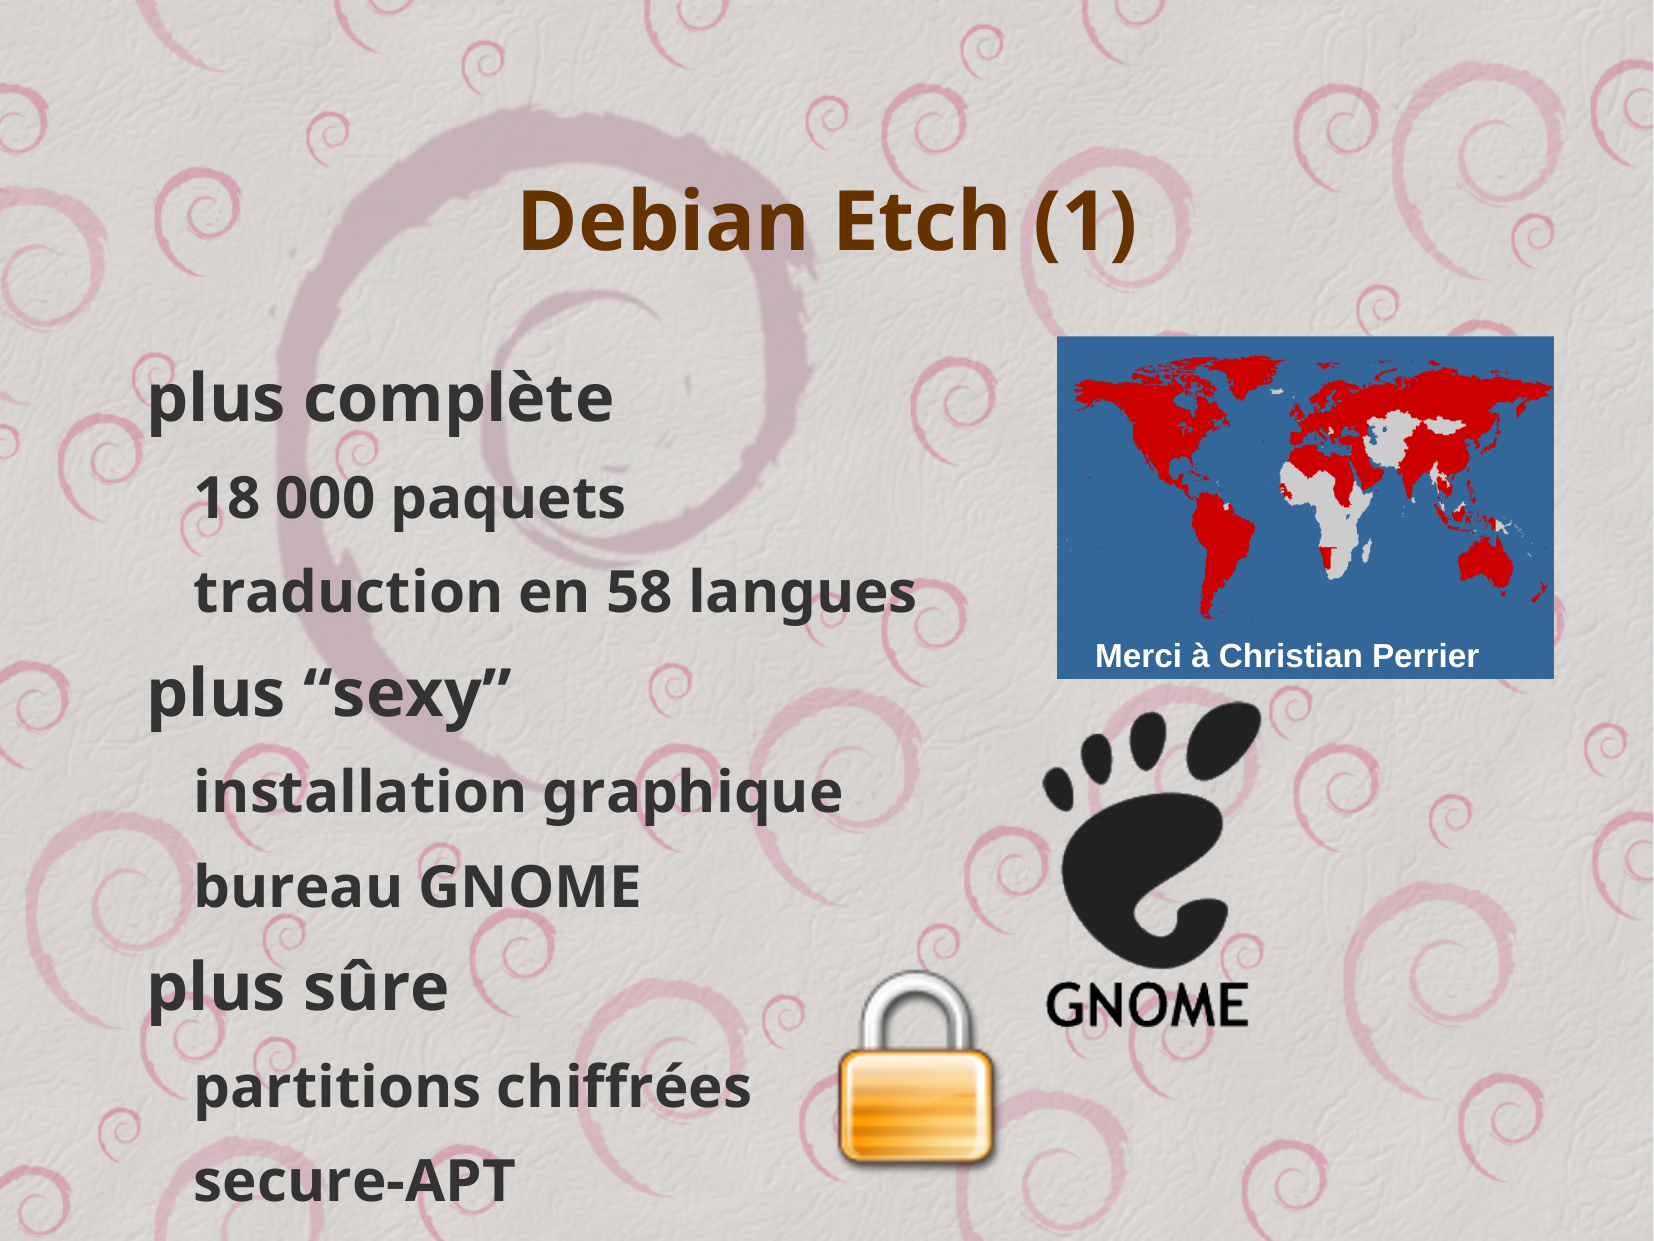

# Debian Etch (1)
plus complète
18 000 paquets
traduction en 58 langues
plus “sexy”
installation graphique
bureau GNOME
plus sûre
partitions chiffrées
secure-APT
Merci à Christian Perrier